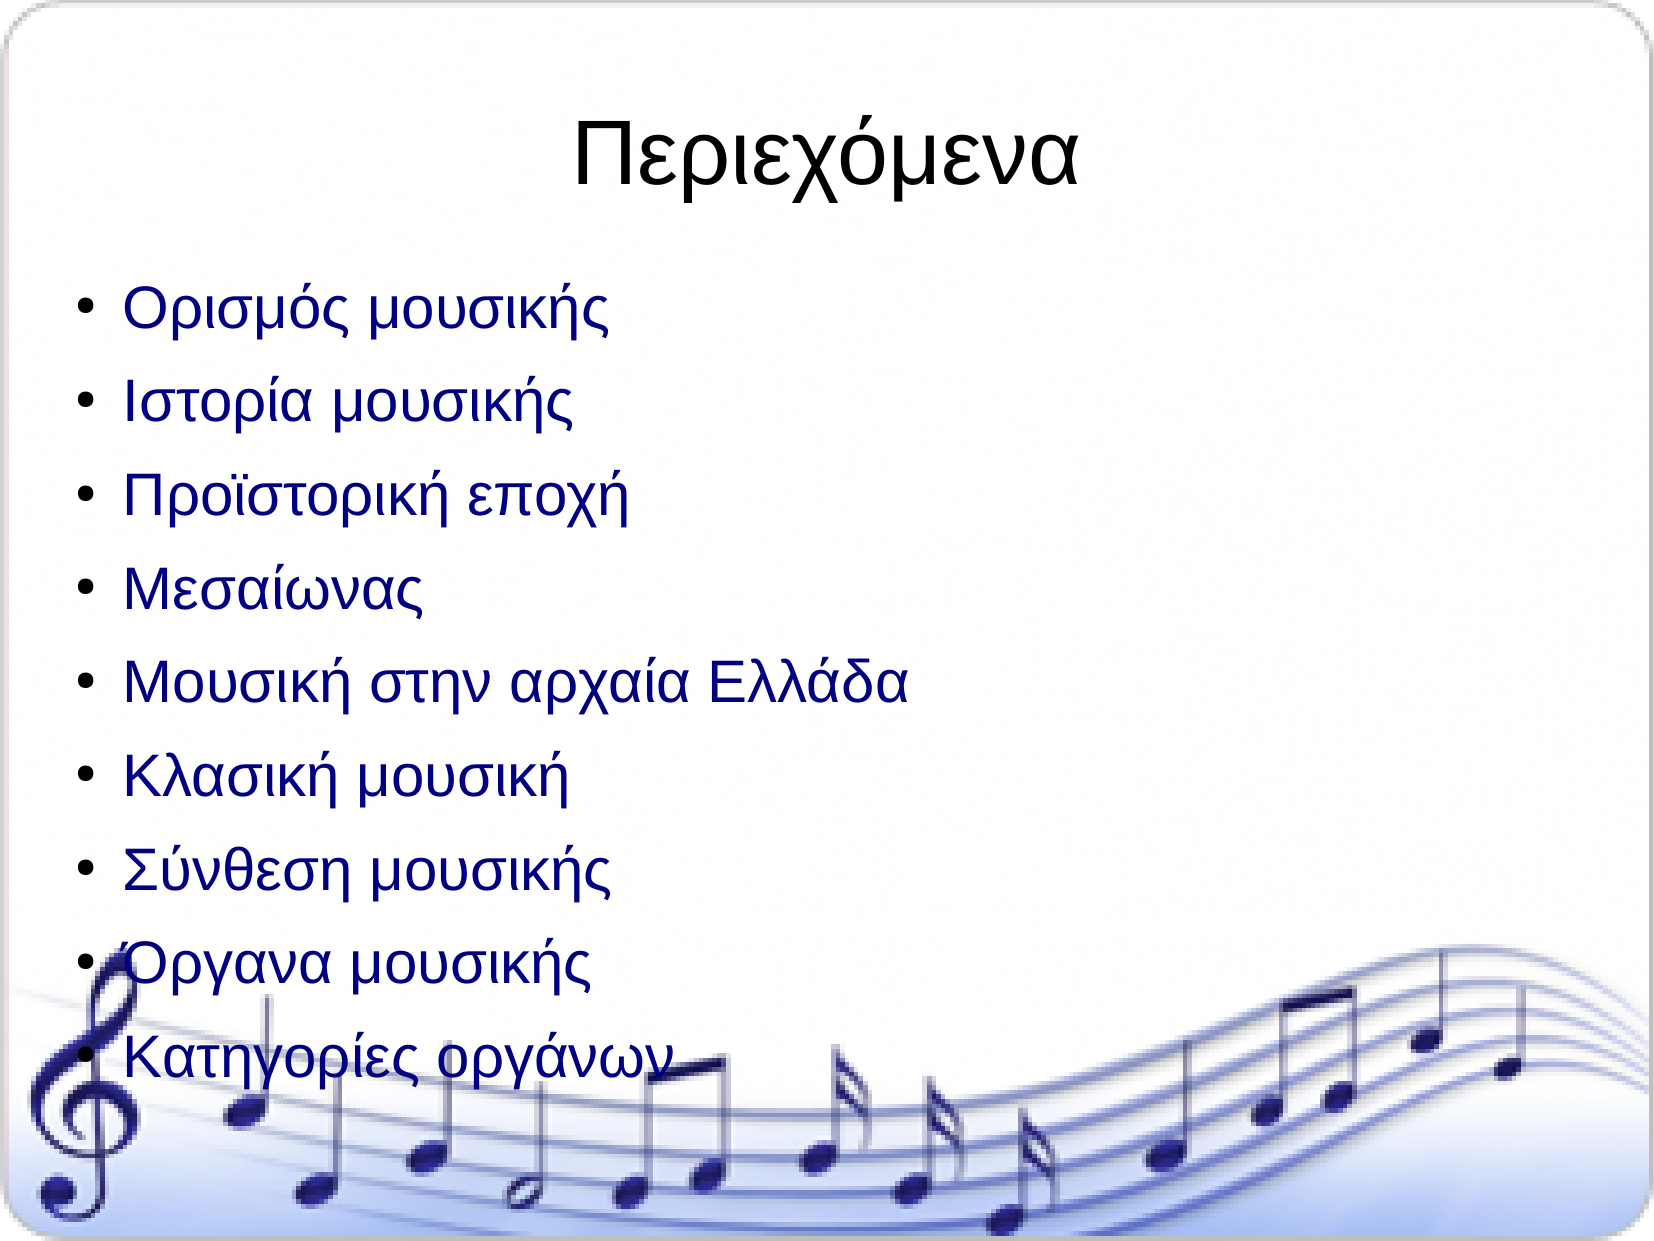

# Περιεχόμενα
Ορισμός μουσικής
Ιστορία μουσικής
Προϊστορική εποχή
Μεσαίωνας
Μουσική στην αρχαία Ελλάδα
Κλασική μουσική
Σύνθεση μουσικής
Όργανα μουσικής
Κατηγoρίες οργάνων